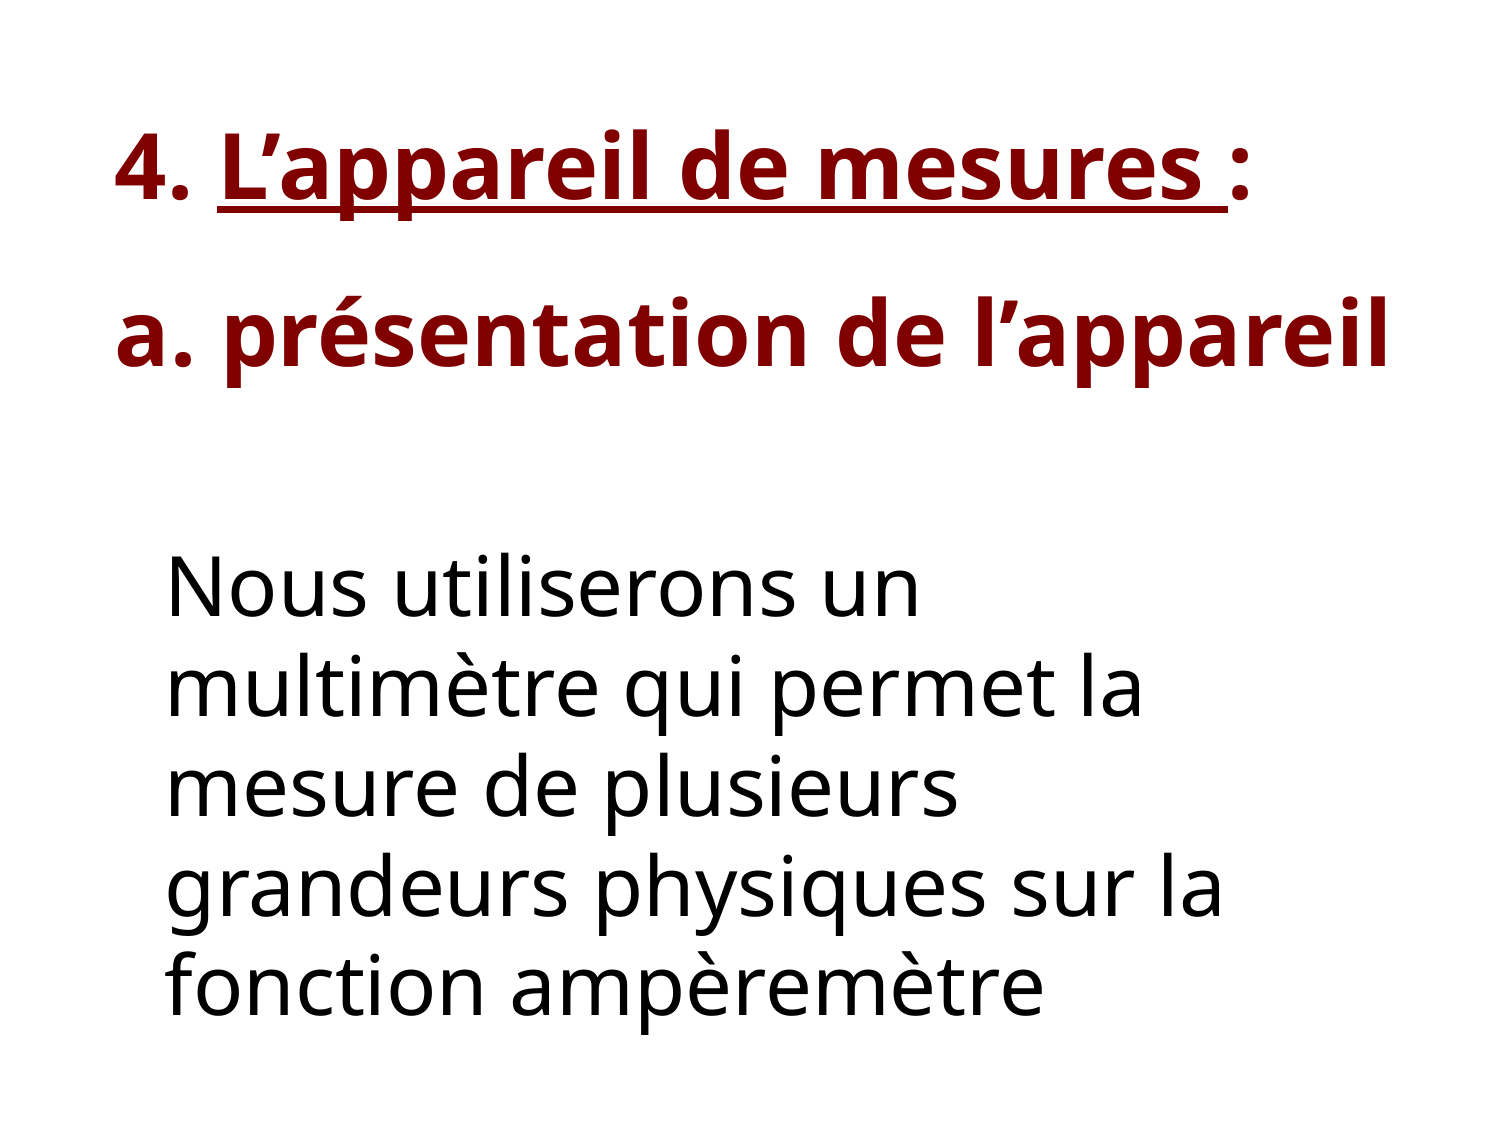

L’appareil de mesures :
a. présentation de l’appareil
Nous utiliserons un multimètre qui permet la mesure de plusieurs grandeurs physiques sur la fonction ampèremètre